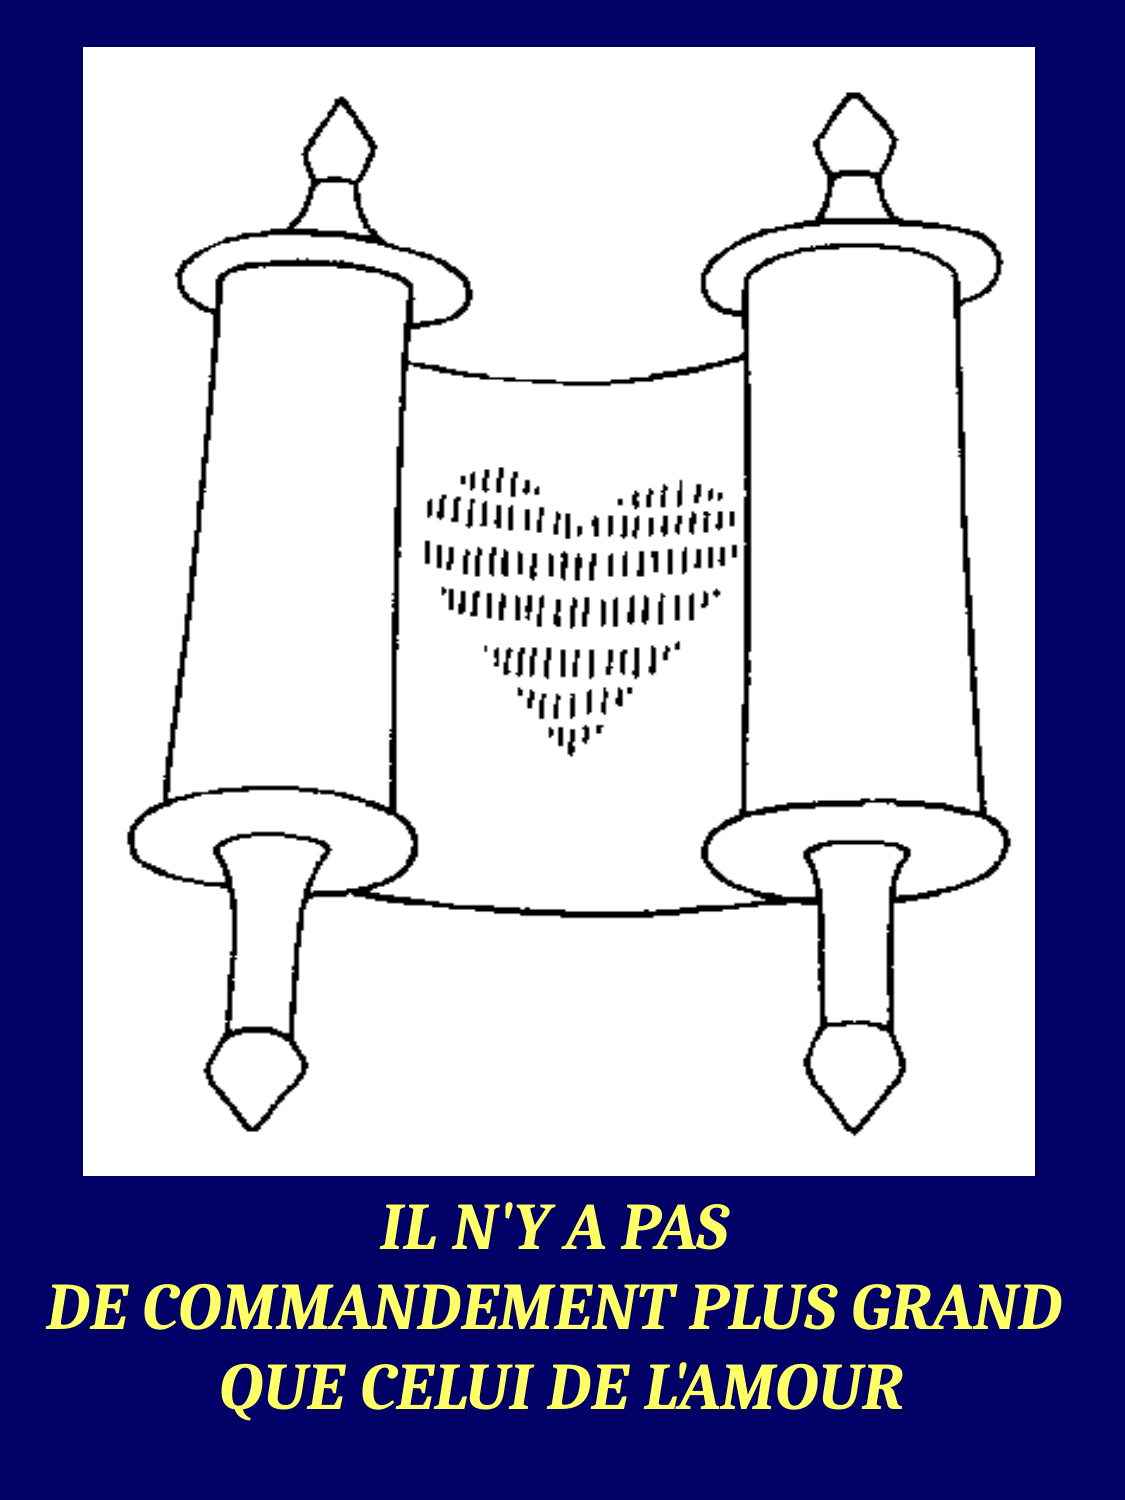

IL N'Y A PAS
DE COMMANDEMENT PLUS GRAND
QUE CELUI DE L'AMOUR